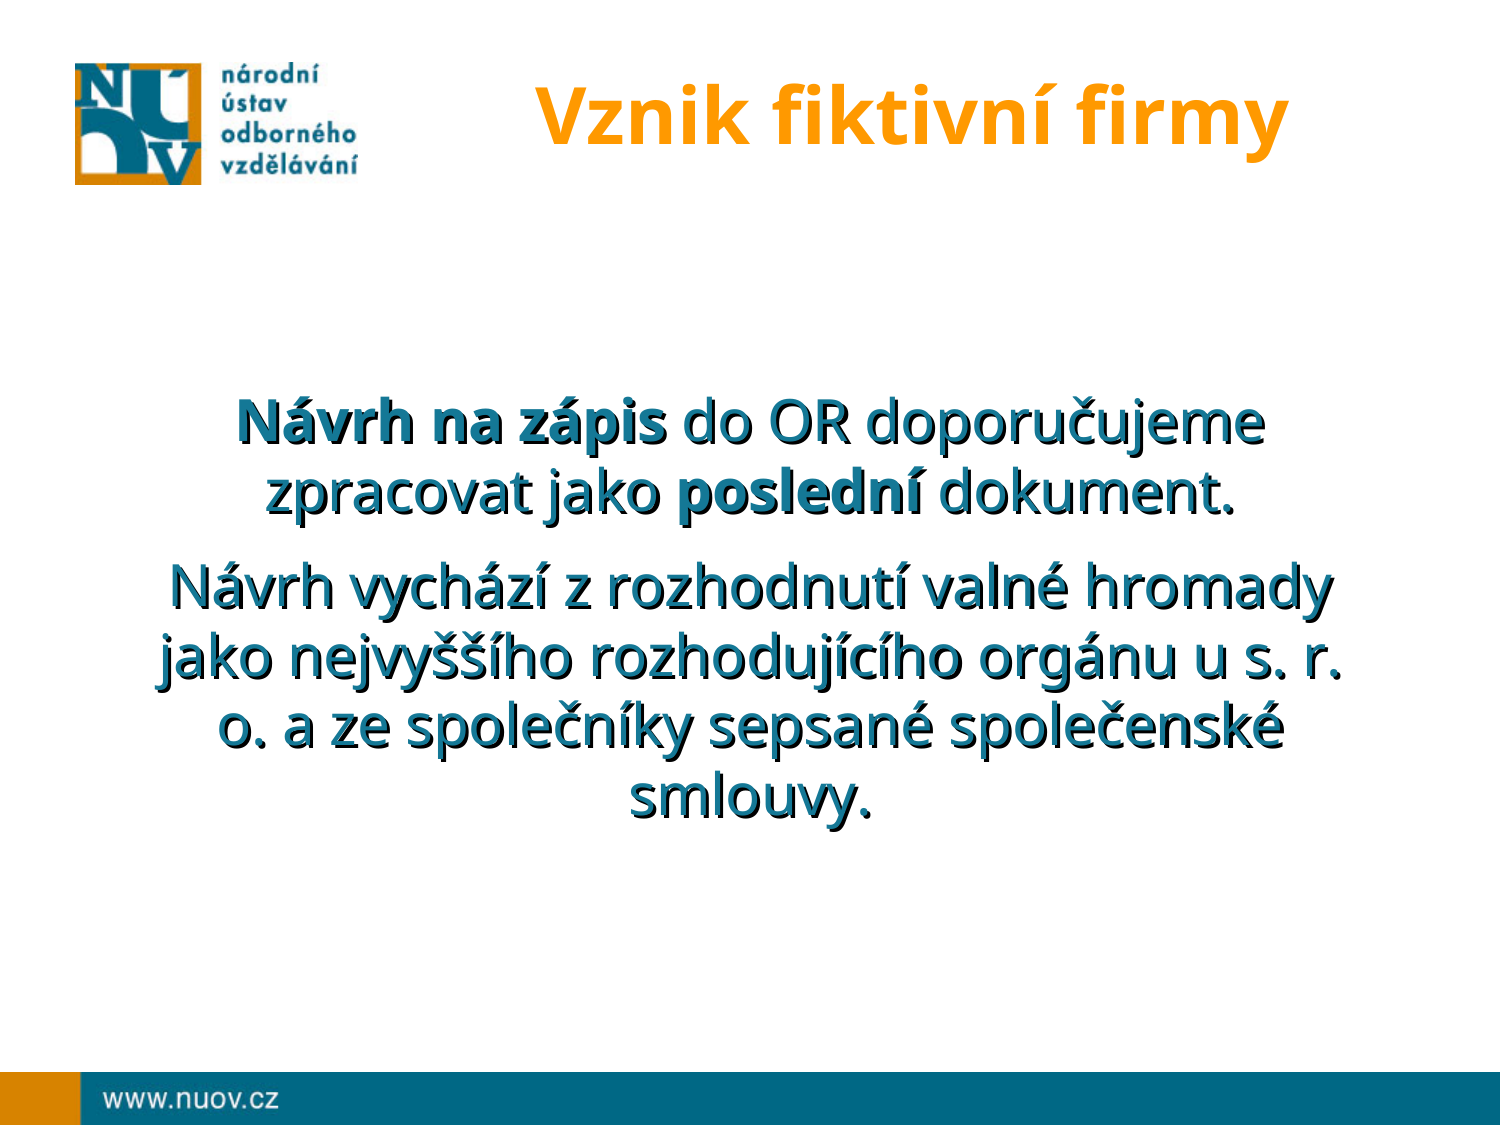

# Vznik fiktivní firmy
Návrh na zápis do OR doporučujeme zpracovat jako poslední dokument.
Návrh vychází z rozhodnutí valné hromady jako nejvyššího rozhodujícího orgánu u s. r. o. a ze společníky sepsané společenské smlouvy.